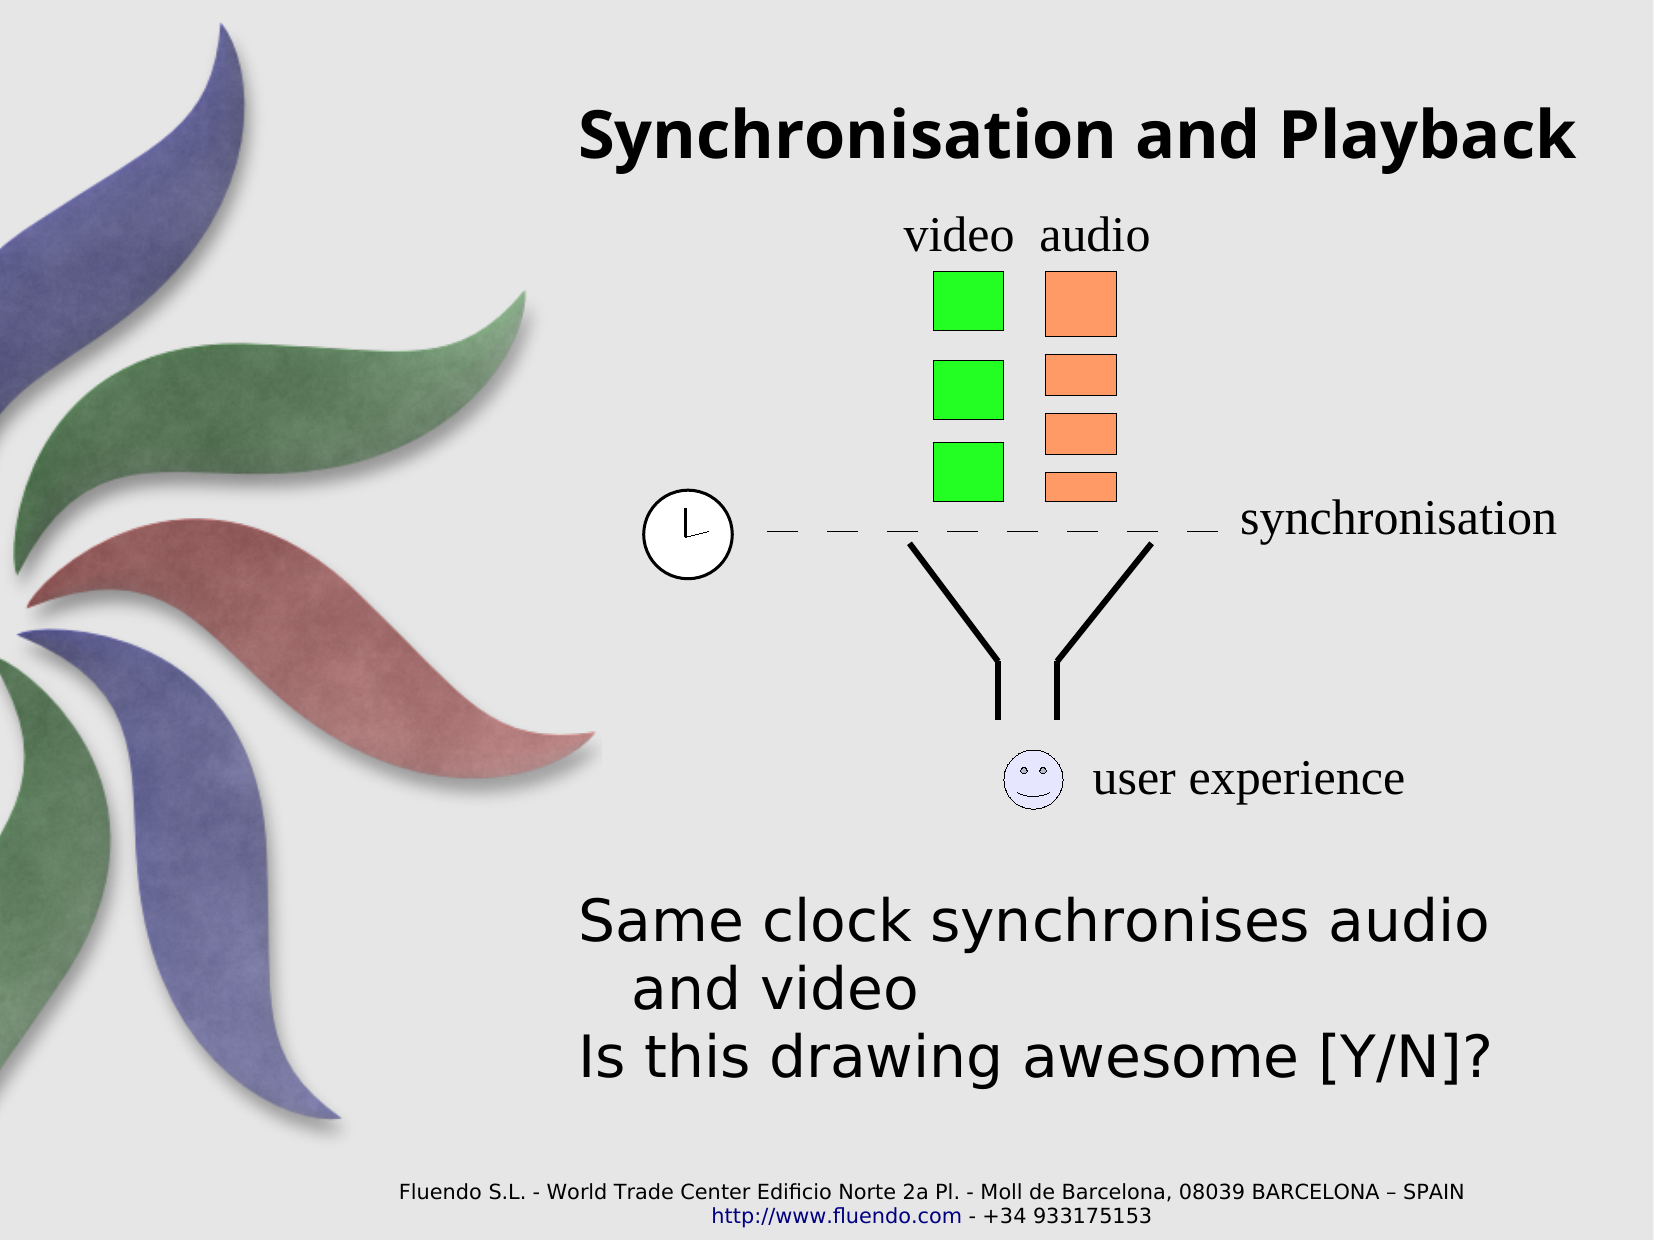

# Synchronisation and Playback
video
audio
synchronisation
user experience
Same clock synchronises audio and video
Is this drawing awesome [Y/N]?